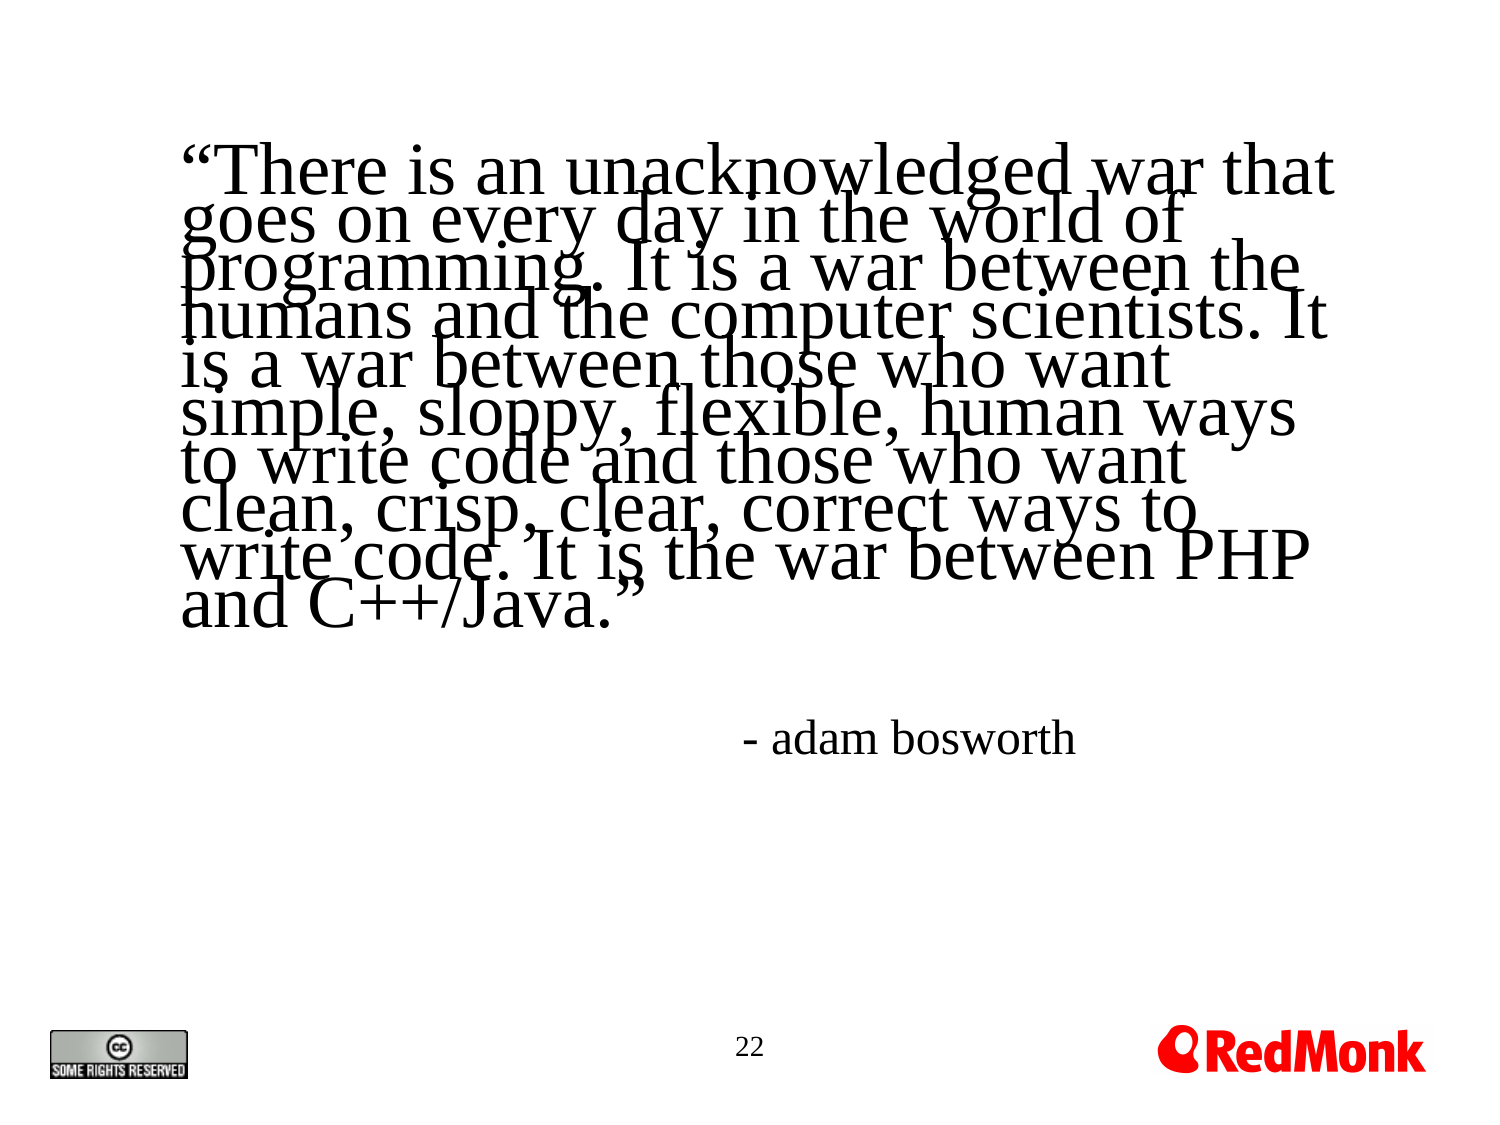

“There is an unacknowledged war that goes on every day in the world of programming. It is a war between the humans and the computer scientists. It is a war between those who want simple, sloppy, flexible, human ways to write code and those who want clean, crisp, clear, correct ways to write code. It is the war between PHP and C++/Java.”
- adam bosworth